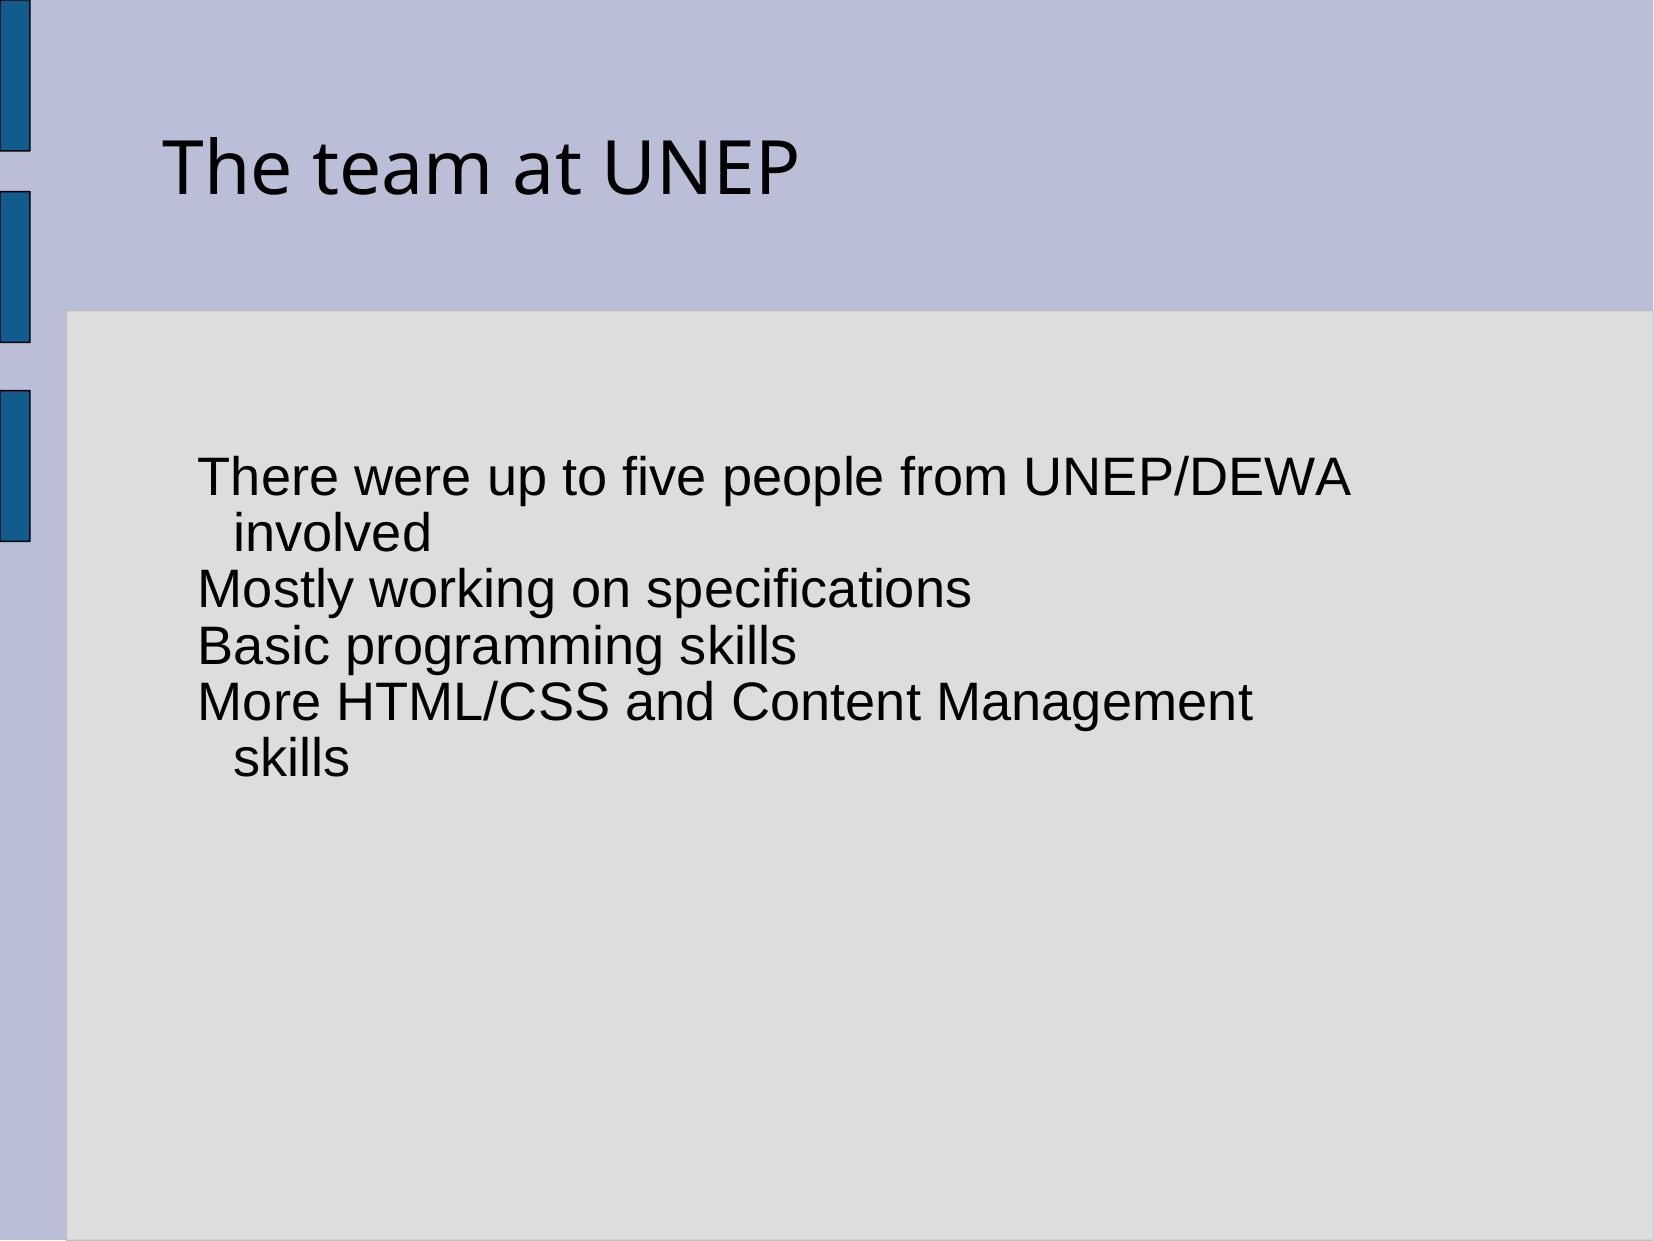

The team at UNEP
There were up to five people from UNEP/DEWA
involved
Mostly working on specifications
Basic programming skills
More HTML/CSS and Content Management
skills